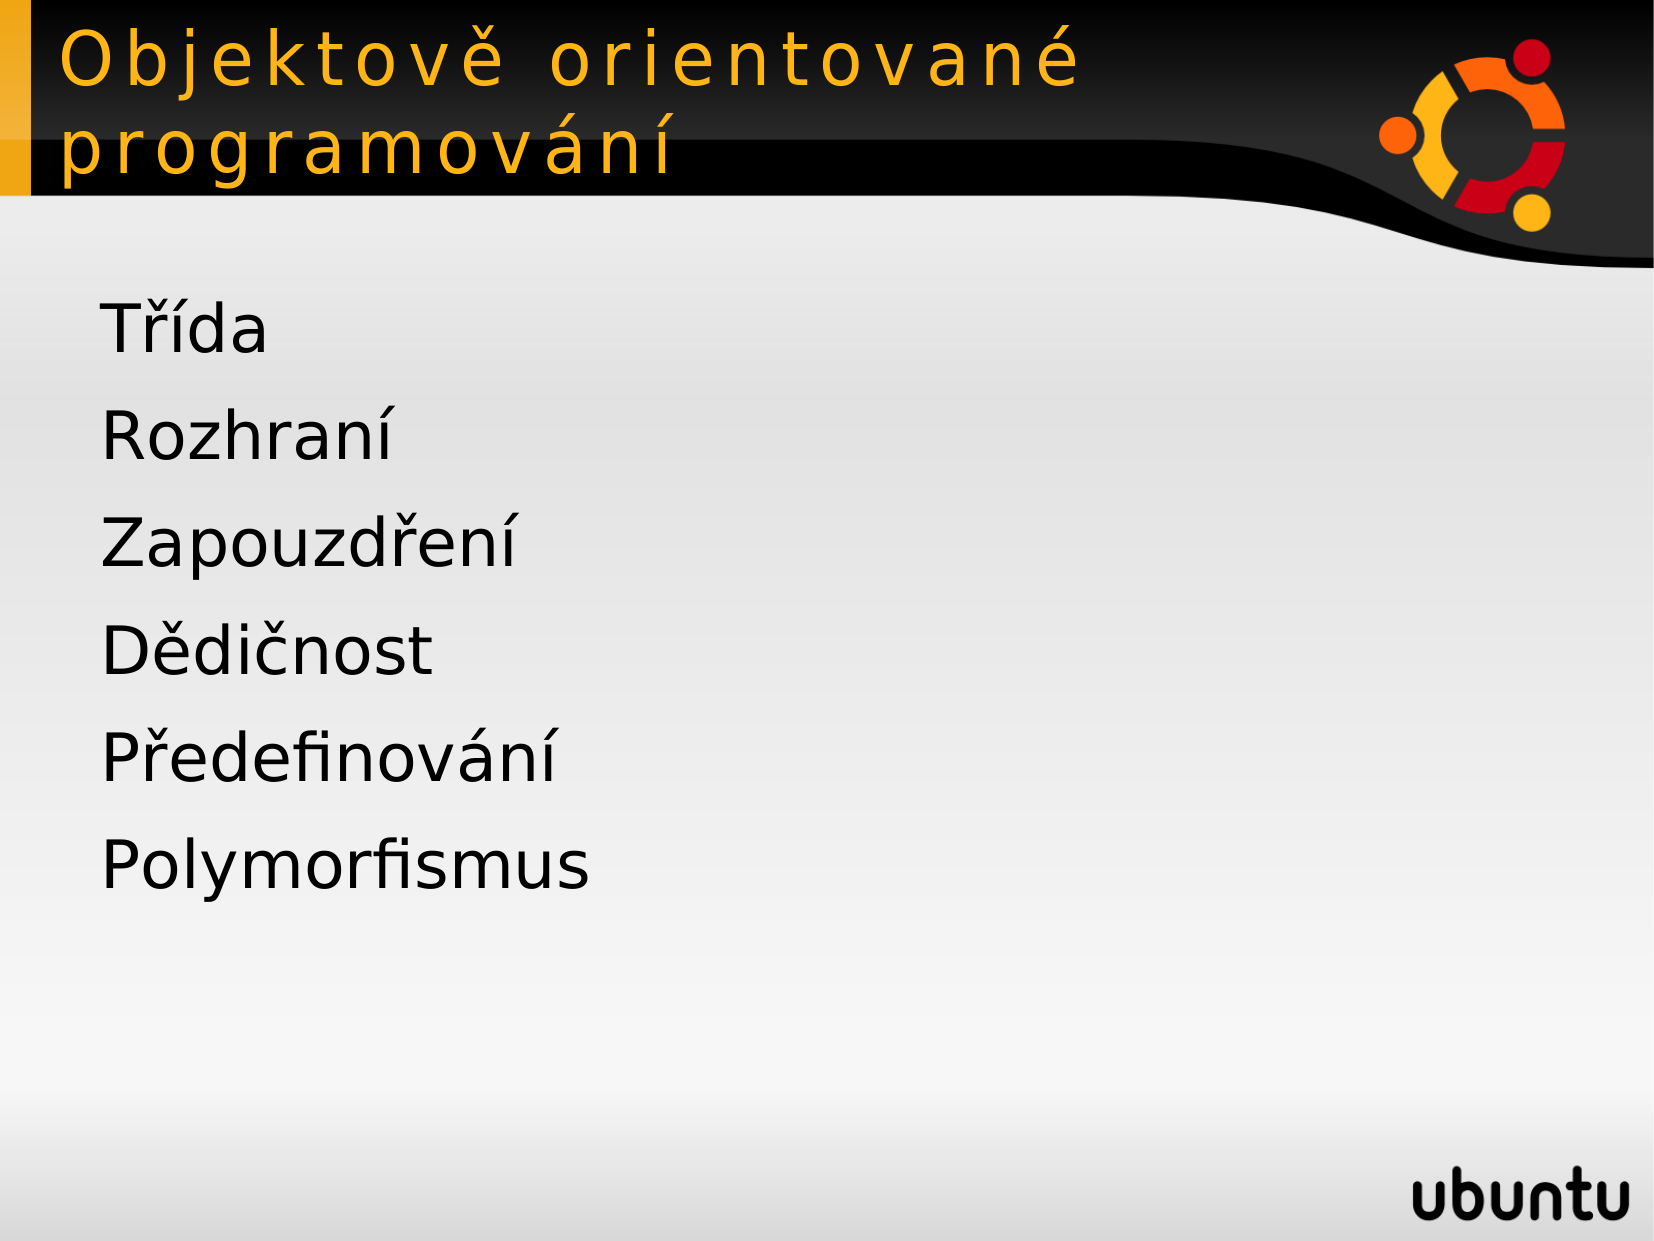

# Objektově orientované programování
Třída
Rozhraní
Zapouzdření
Dědičnost
Předefinování
Polymorfismus